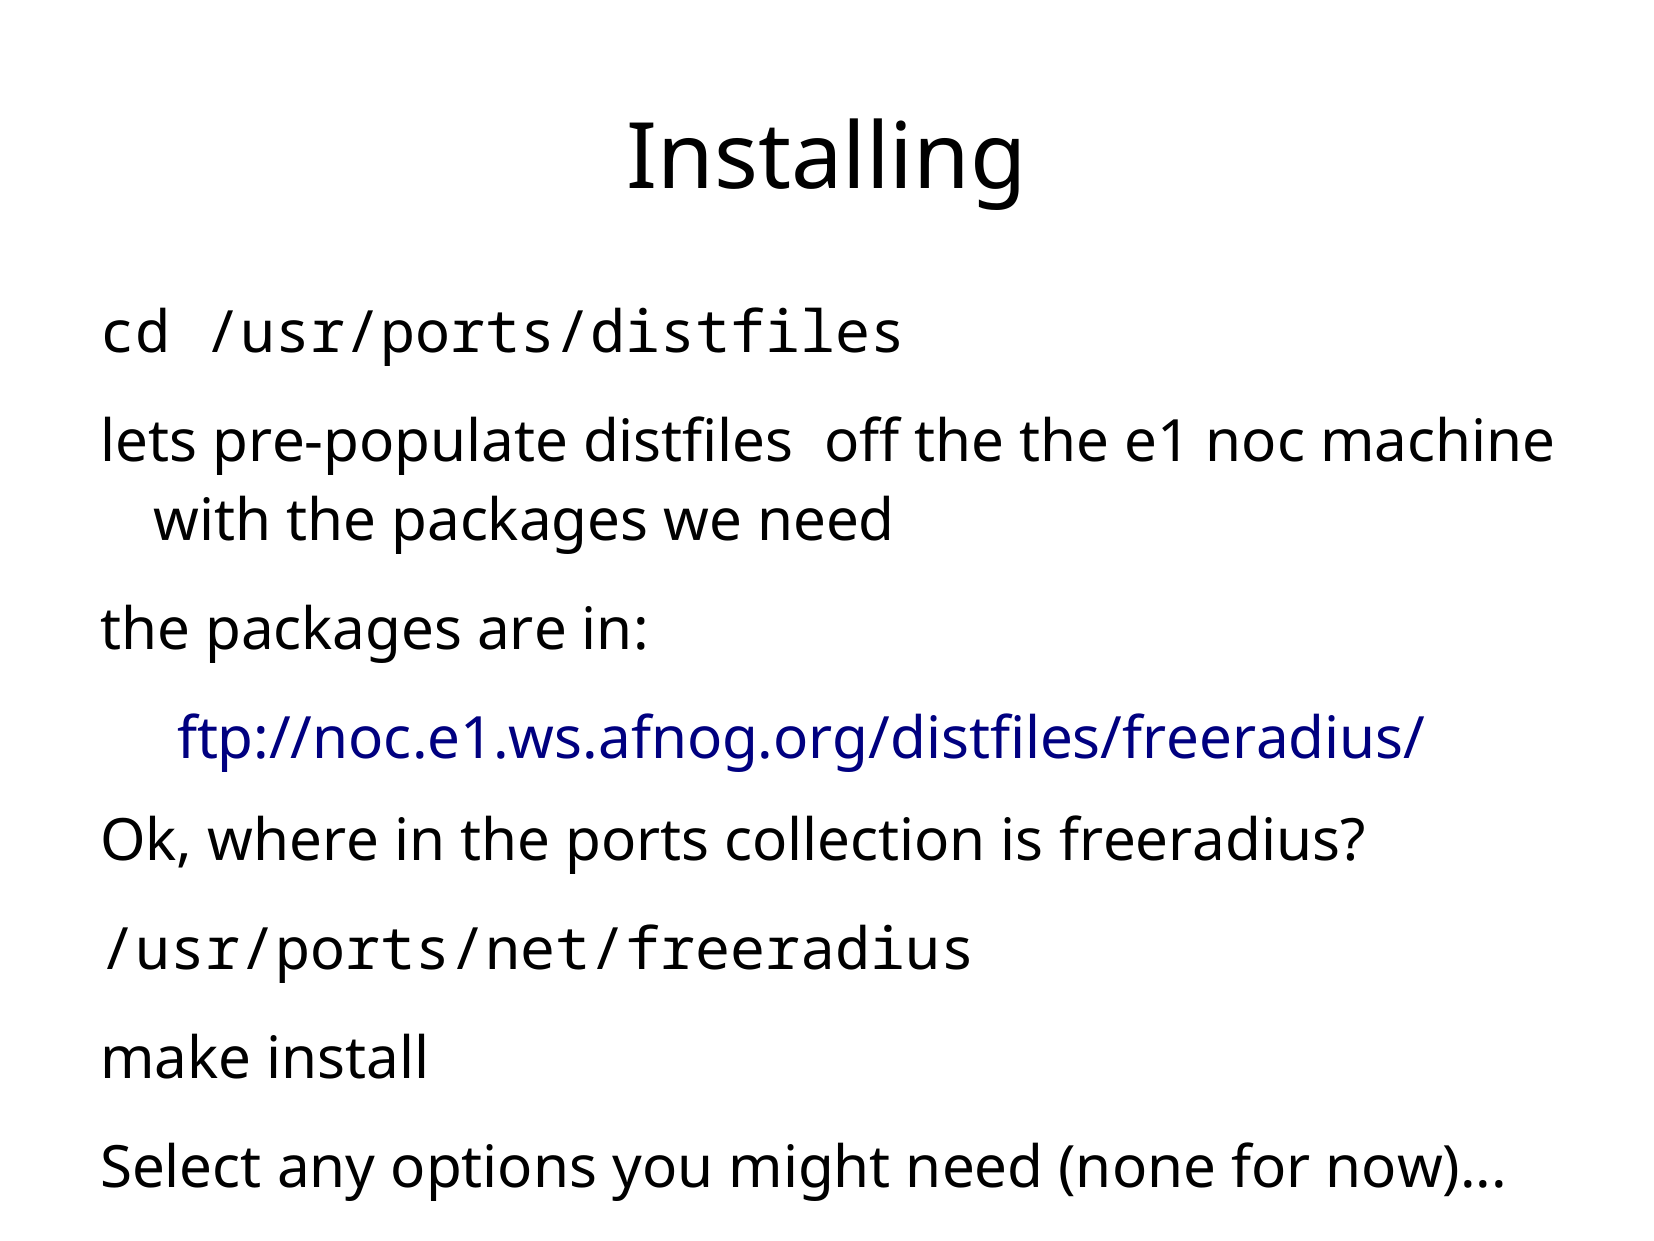

# Installing
cd /usr/ports/distfiles
lets pre-populate distfiles off the the e1 noc machine with the packages we need
the packages are in:
ftp://noc.e1.ws.afnog.org/distfiles/freeradius/
Ok, where in the ports collection is freeradius?
/usr/ports/net/freeradius
make install
Select any options you might need (none for now)...
Watch it build and install...